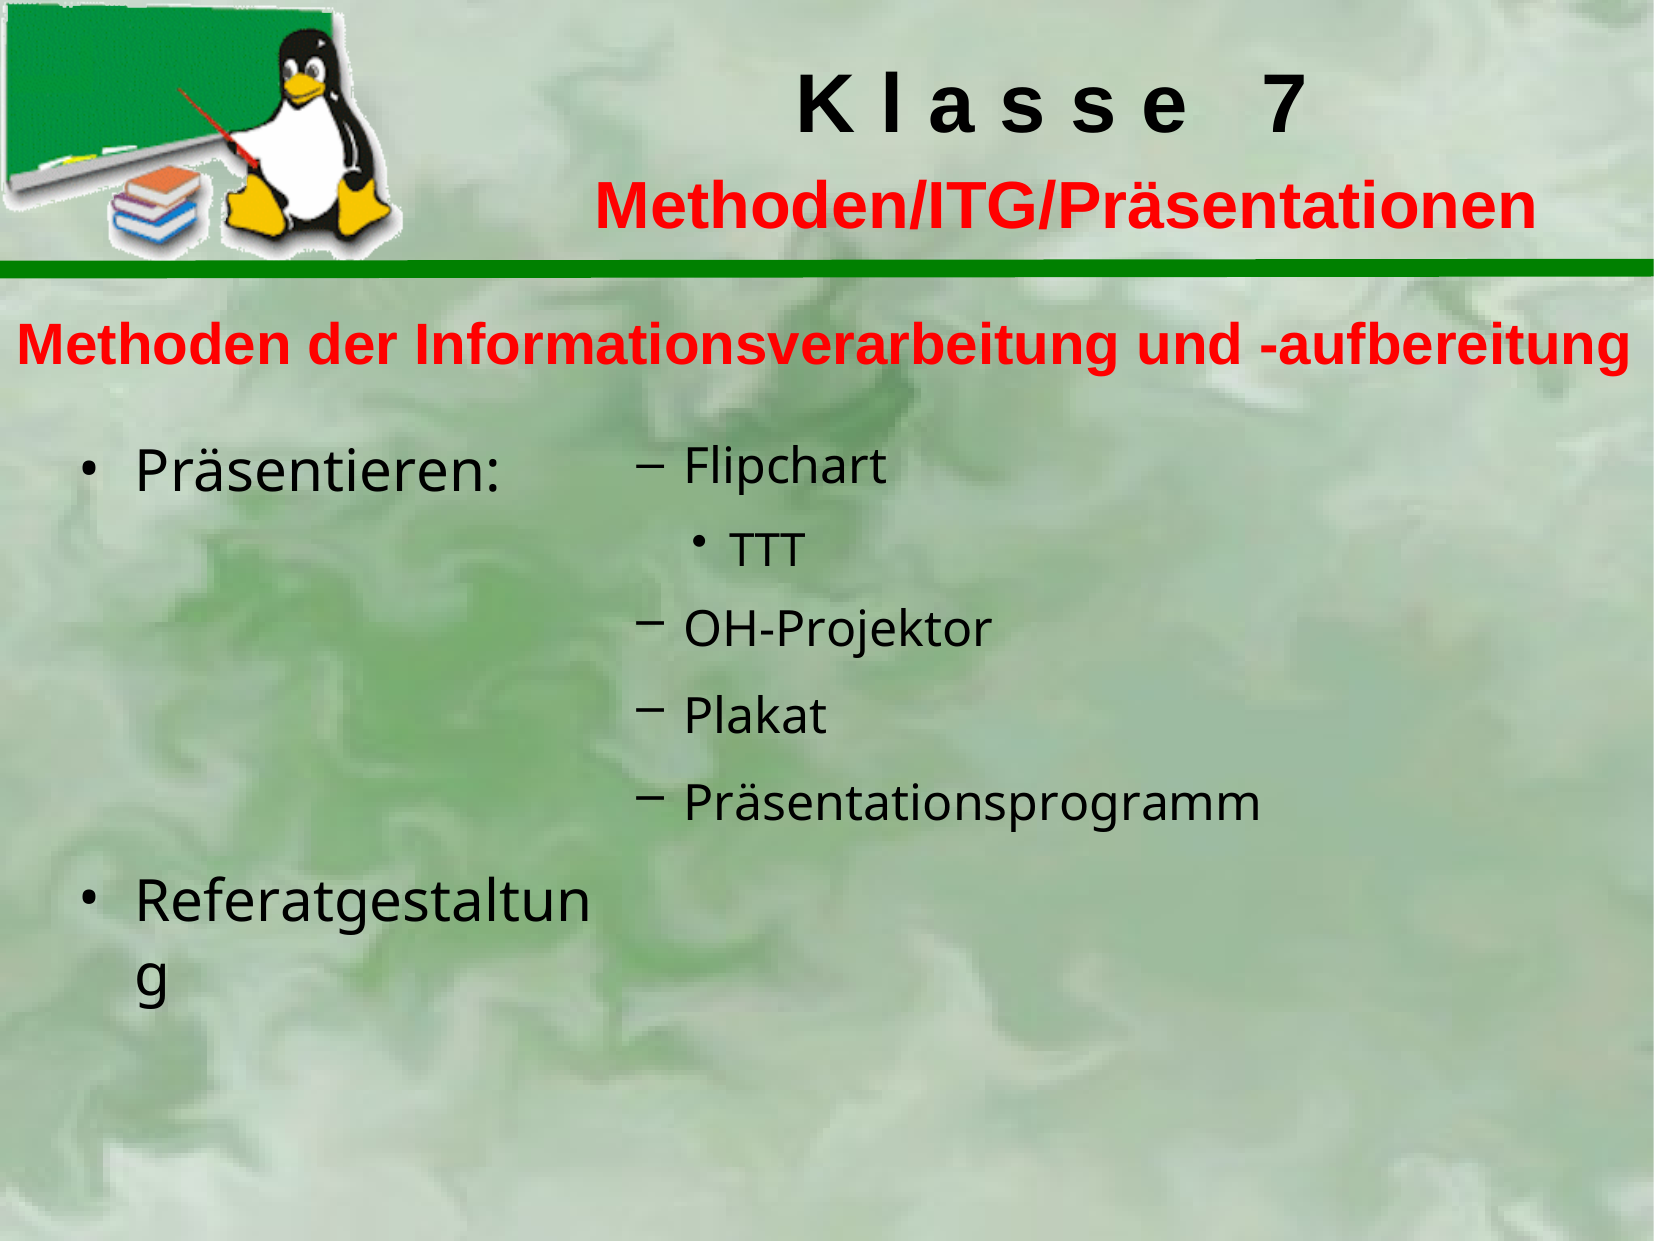

# Klasse 7
Methoden/ITG/Präsentationen
Methoden der Informationsverarbeitung und -aufbereitung
Präsentieren:
Flipchart
TTT
OH-Projektor
Plakat
Präsentationsprogramm
Referatgestaltung